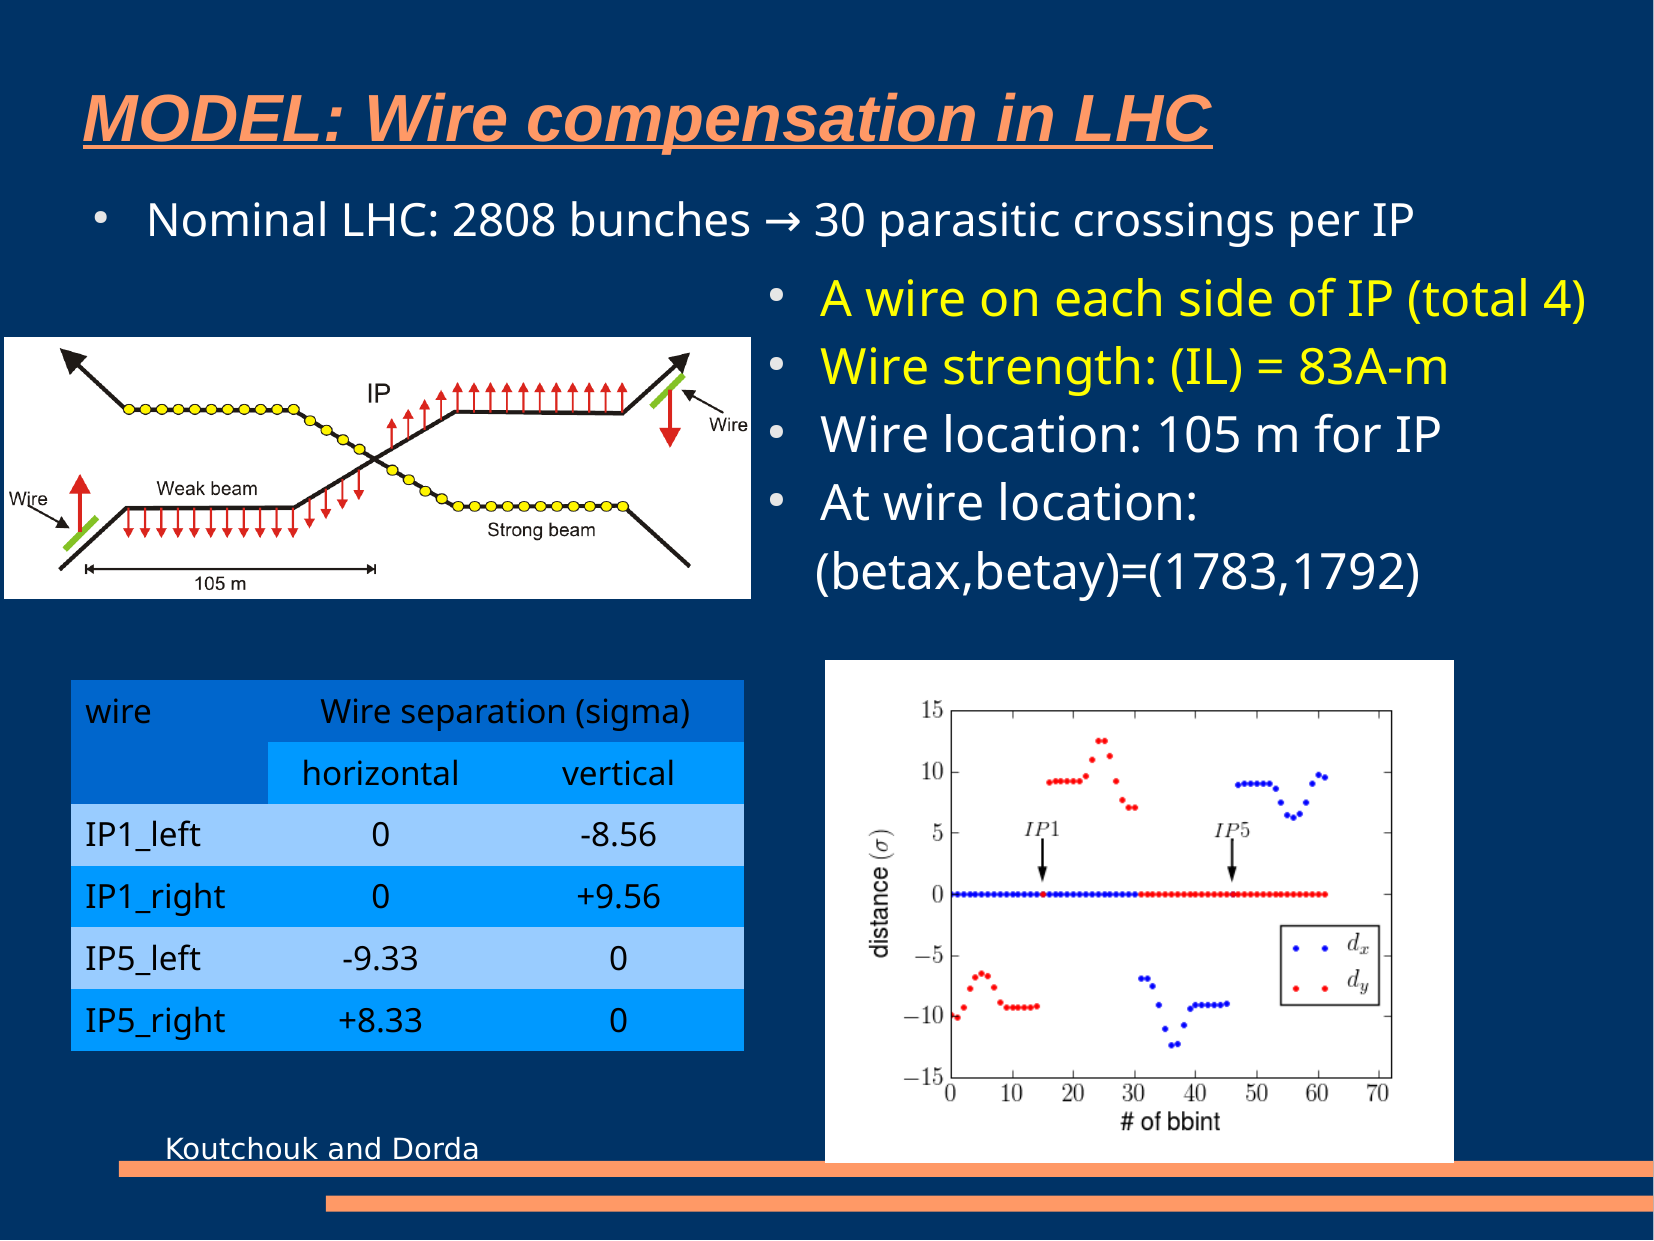

# MODEL: Wire compensation in LHC
Nominal LHC: 2808 bunches → 30 parasitic crossings per IP
A wire on each side of IP (total 4)
Wire strength: (IL) = 83A-m
Wire location: 105 m for IP
At wire location:
 (betax,betay)=(1783,1792)
| wire | Wire separation (sigma) | |
| --- | --- | --- |
| | horizontal | vertical |
| IP1\_left | 0 | -8.56 |
| IP1\_right | 0 | +9.56 |
| IP5\_left | -9.33 | 0 |
| IP5\_right | +8.33 | 0 |
Koutchouk and Dorda